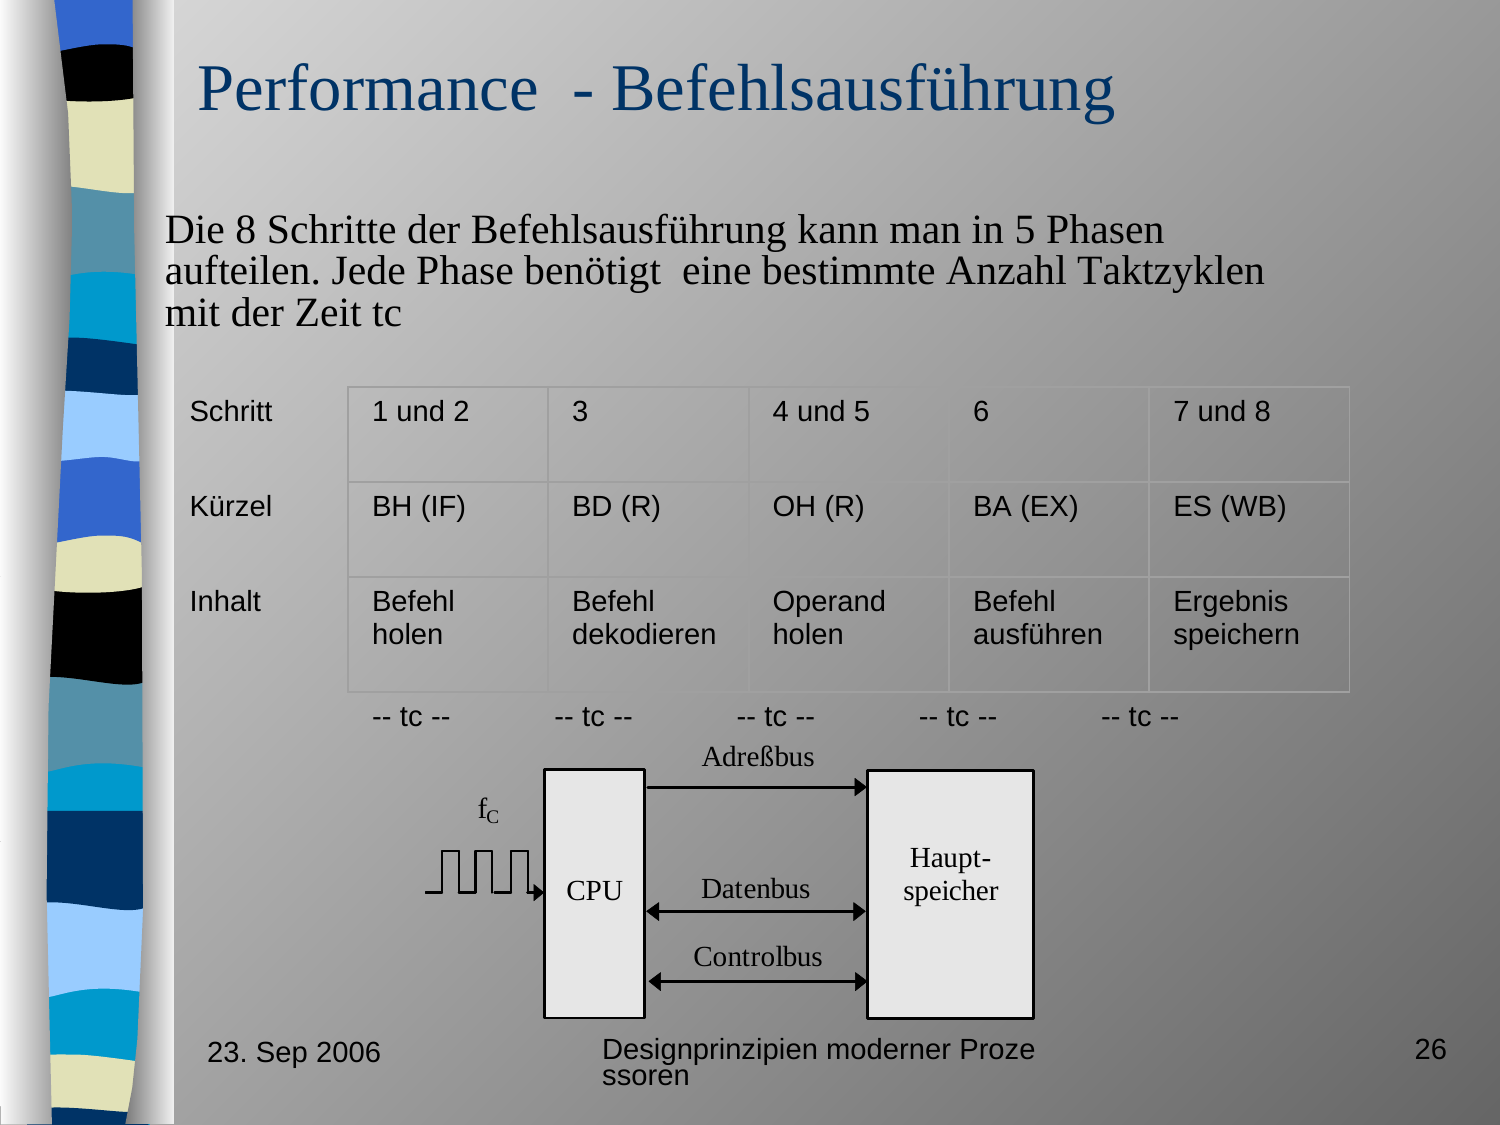

# Performance - Befehlsausführung
Die 8 Schritte der Befehlsausführung kann man in 5 Phasen aufteilen. Jede Phase benötigt eine bestimmte Anzahl Taktzyklen mit der Zeit tc
Schritt
1 und 2
3
4 und 5
6
7 und 8
Kürzel
BH (IF)
BD (R)
OH (R)
BA (EX)
ES (WB)
Inhalt
Befehl holen
Befehl dekodieren
Operand holen
Befehl ausführen
Ergebnis speichern
-- tc --
-- tc --
-- tc --
-- tc --
-- tc --
Designprinzipien moderner Prozessoren
26